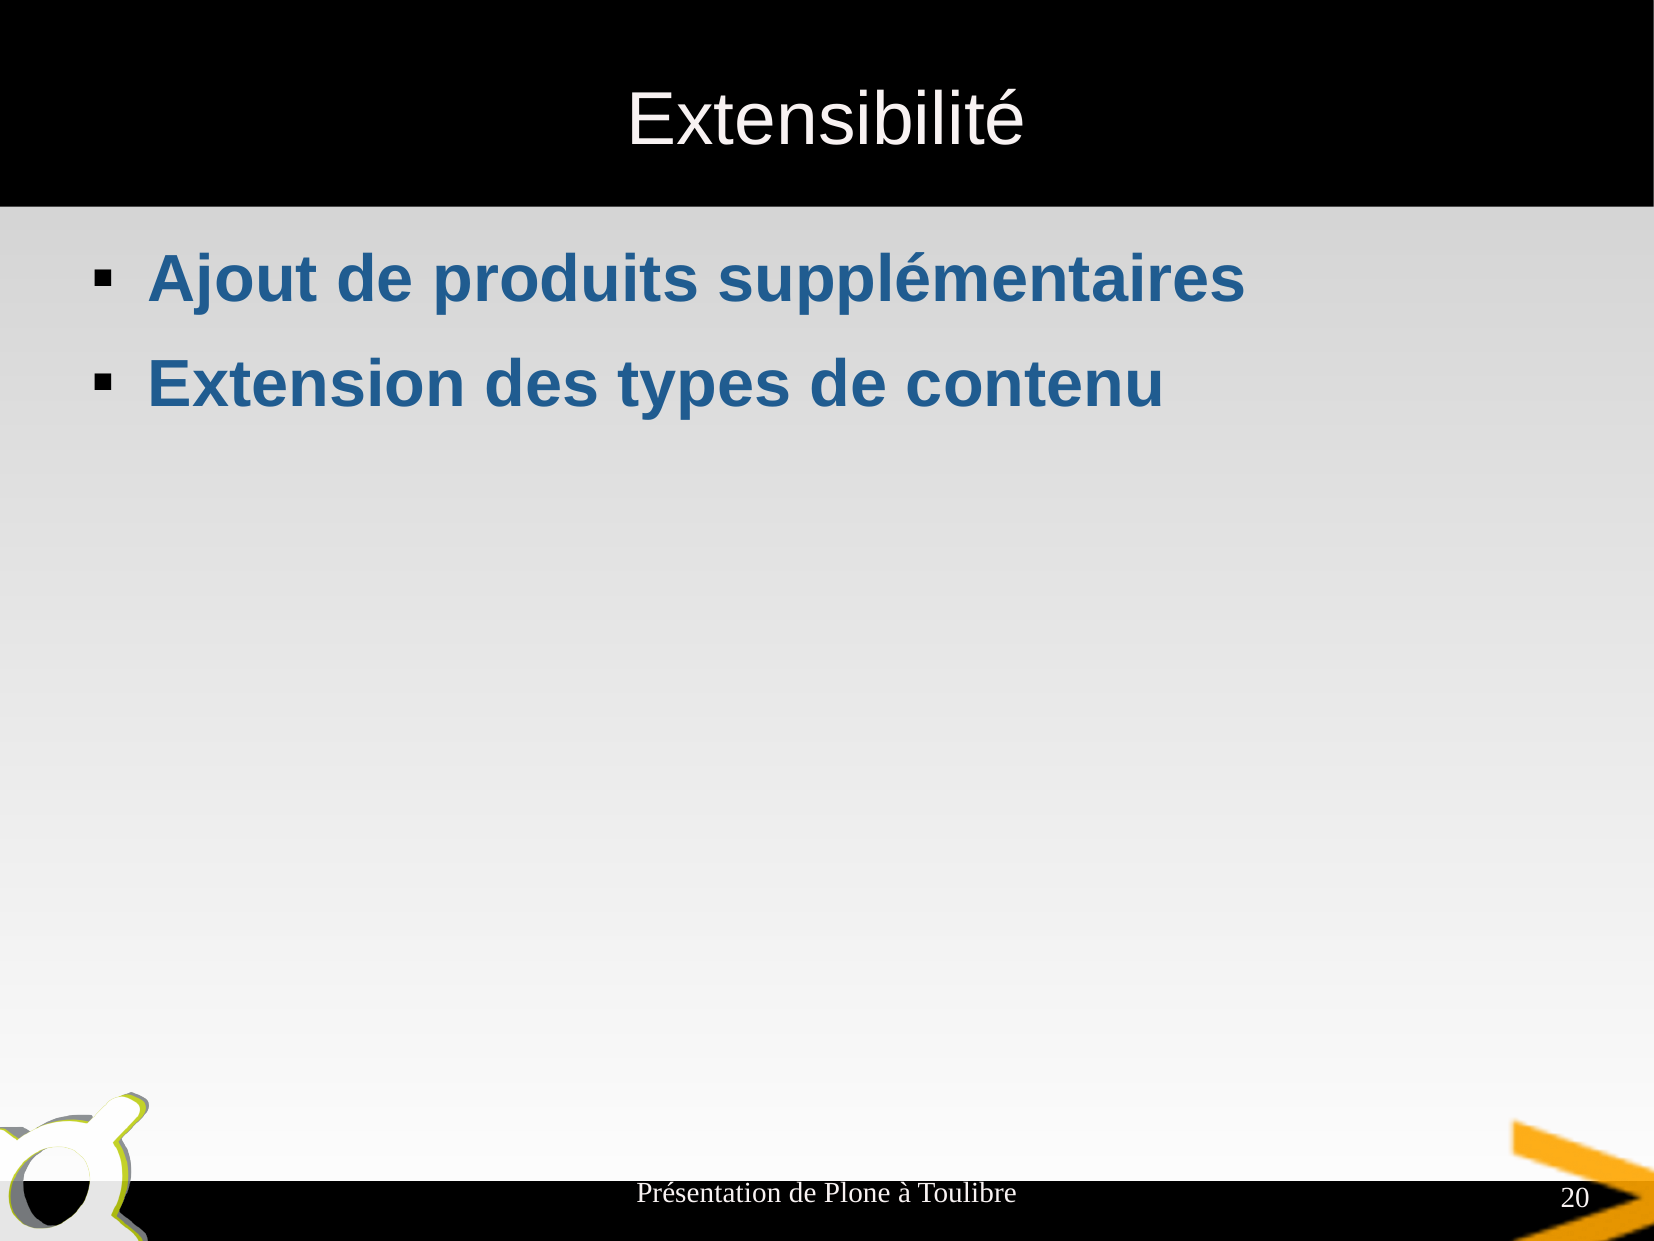

# Extensibilité
Ajout de produits supplémentaires
Extension des types de contenu
Présentation de Plone à Toulibre
20